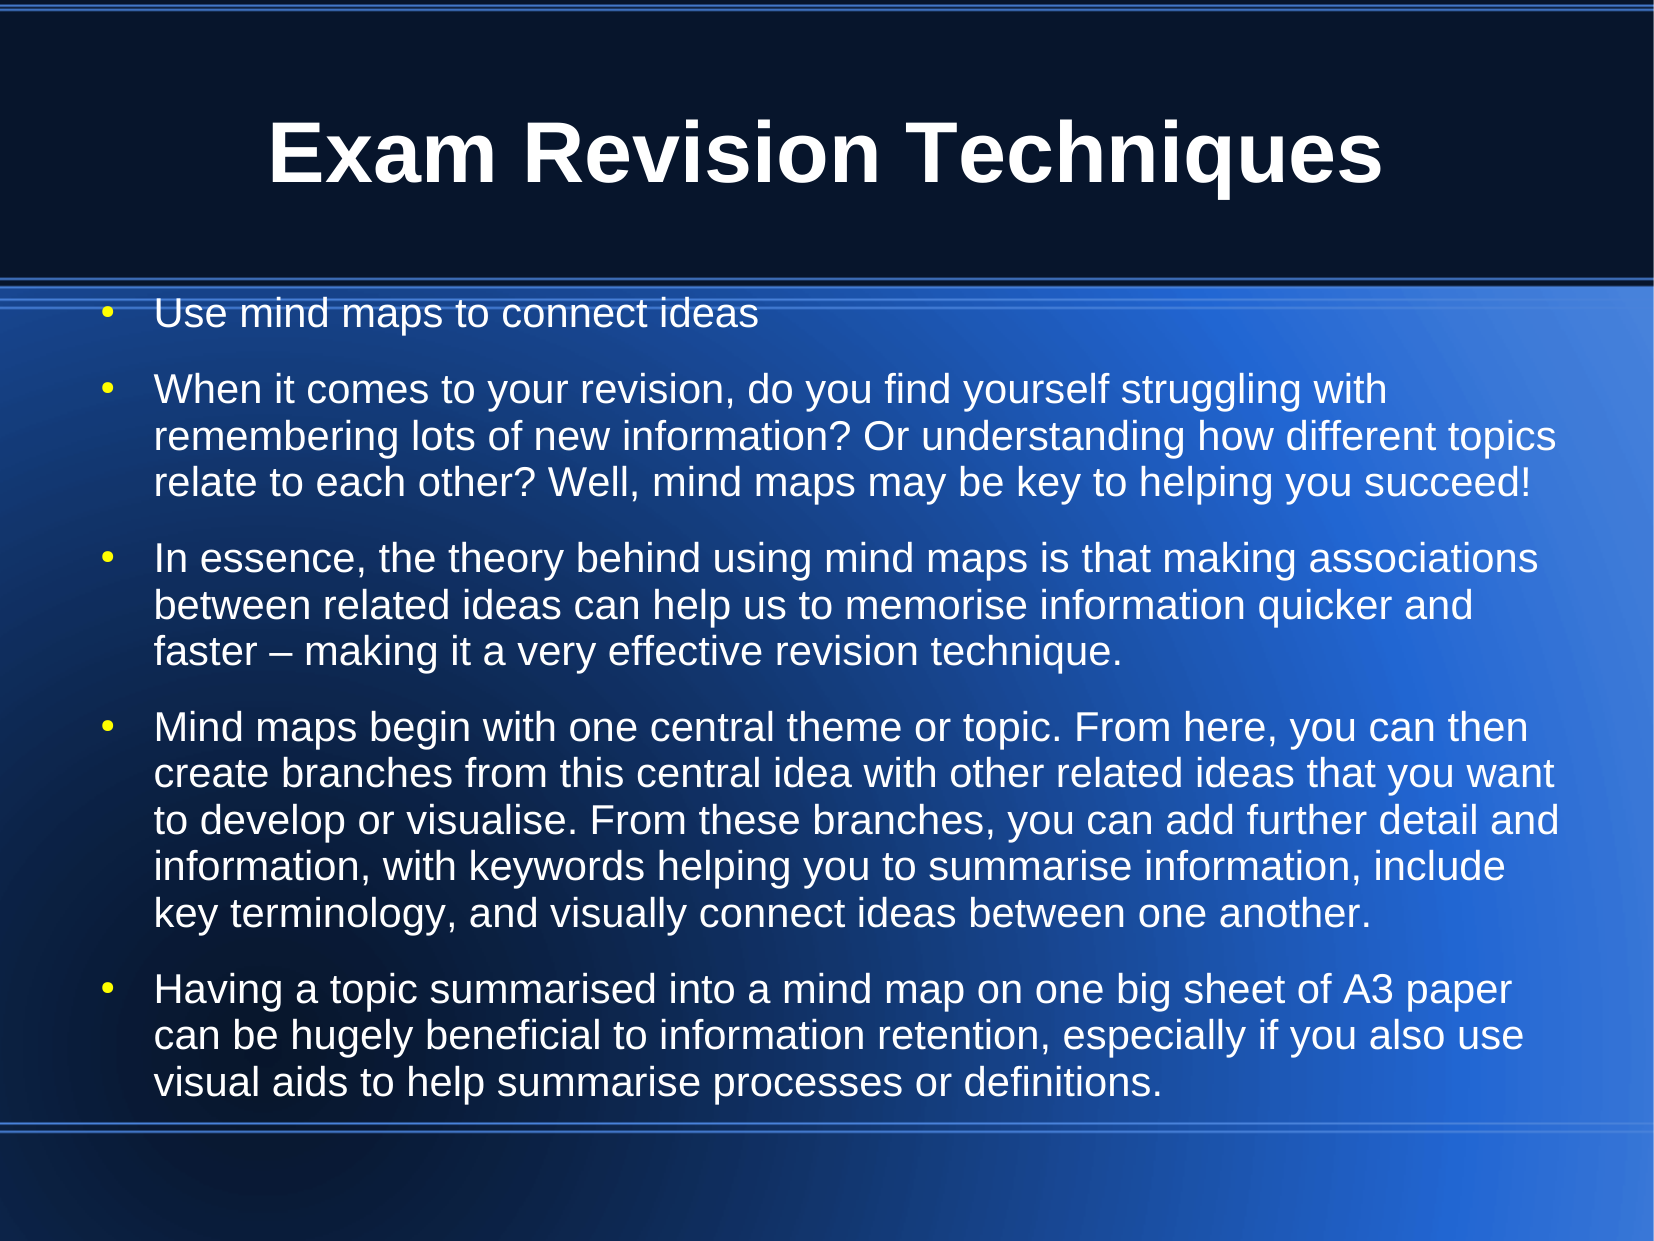

# Exam Revision Techniques
Use mind maps to connect ideas
When it comes to your revision, do you find yourself struggling with remembering lots of new information? Or understanding how different topics relate to each other? Well, mind maps may be key to helping you succeed!
In essence, the theory behind using mind maps is that making associations between related ideas can help us to memorise information quicker and faster – making it a very effective revision technique.
Mind maps begin with one central theme or topic. From here, you can then create branches from this central idea with other related ideas that you want to develop or visualise. From these branches, you can add further detail and information, with keywords helping you to summarise information, include key terminology, and visually connect ideas between one another.
Having a topic summarised into a mind map on one big sheet of A3 paper can be hugely beneficial to information retention, especially if you also use visual aids to help summarise processes or definitions.